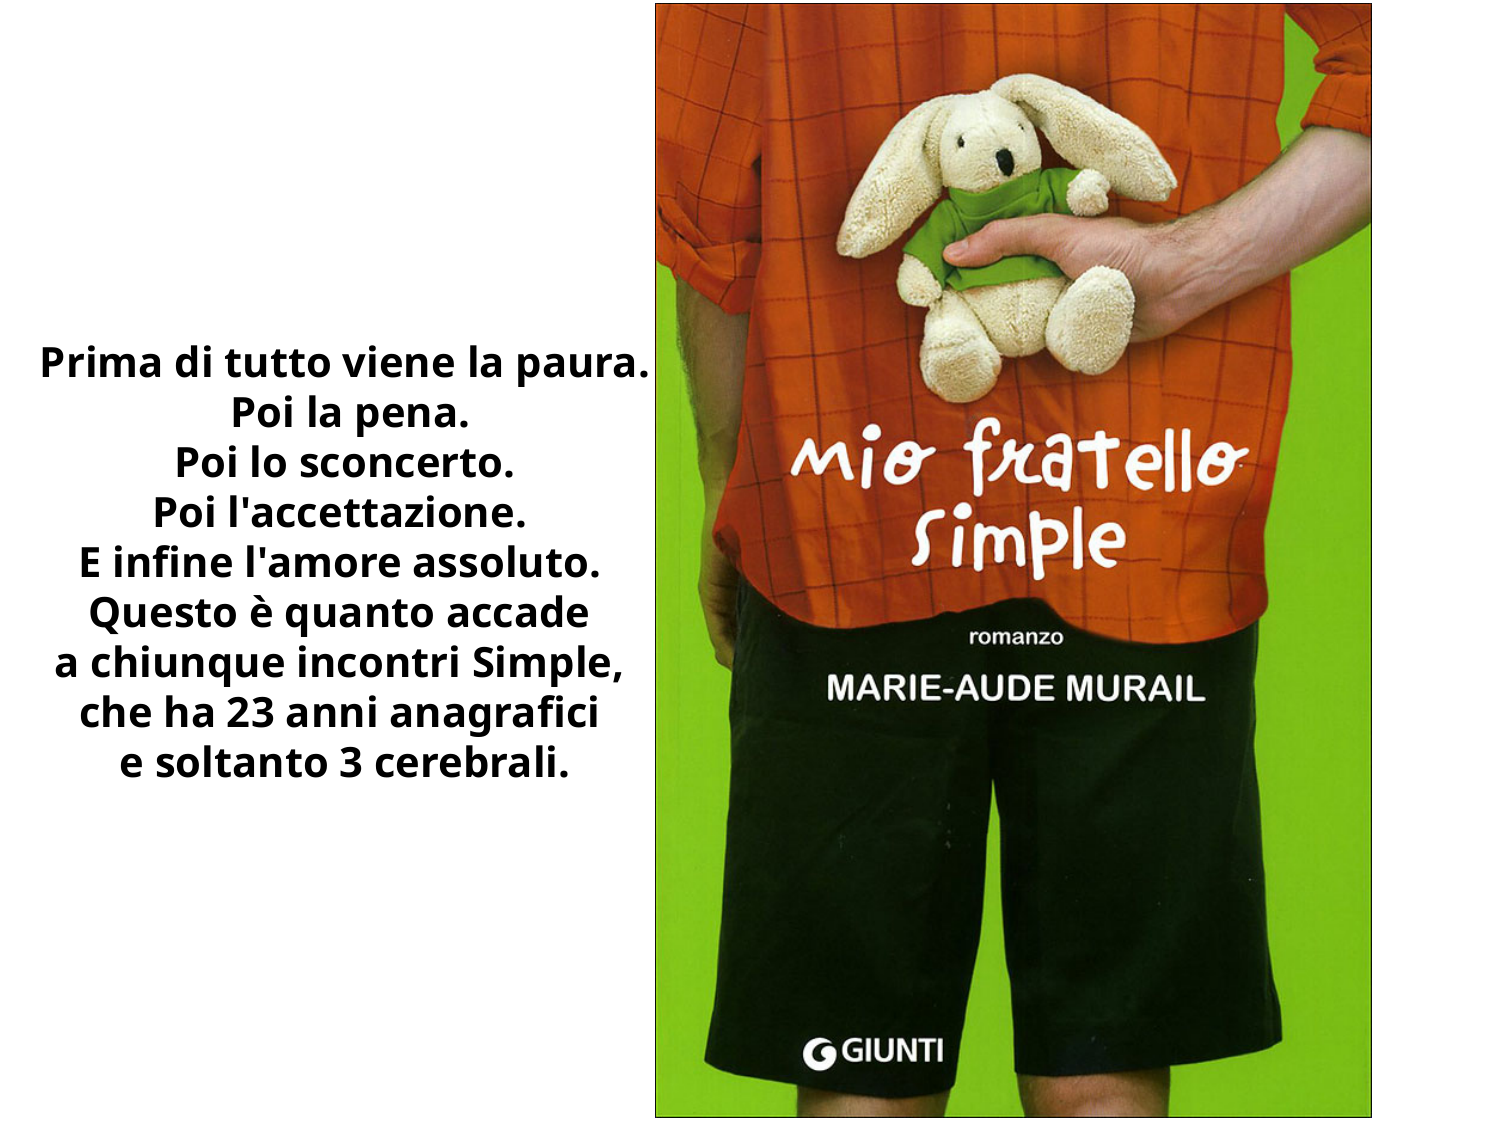

Prima di tutto viene la paura.
 Poi la pena.
 Poi lo sconcerto.
Poi l'accettazione.
E infine l'amore assoluto.
Questo è quanto accade
a chiunque incontri Simple,
che ha 23 anni anagrafici
e soltanto 3 cerebrali.